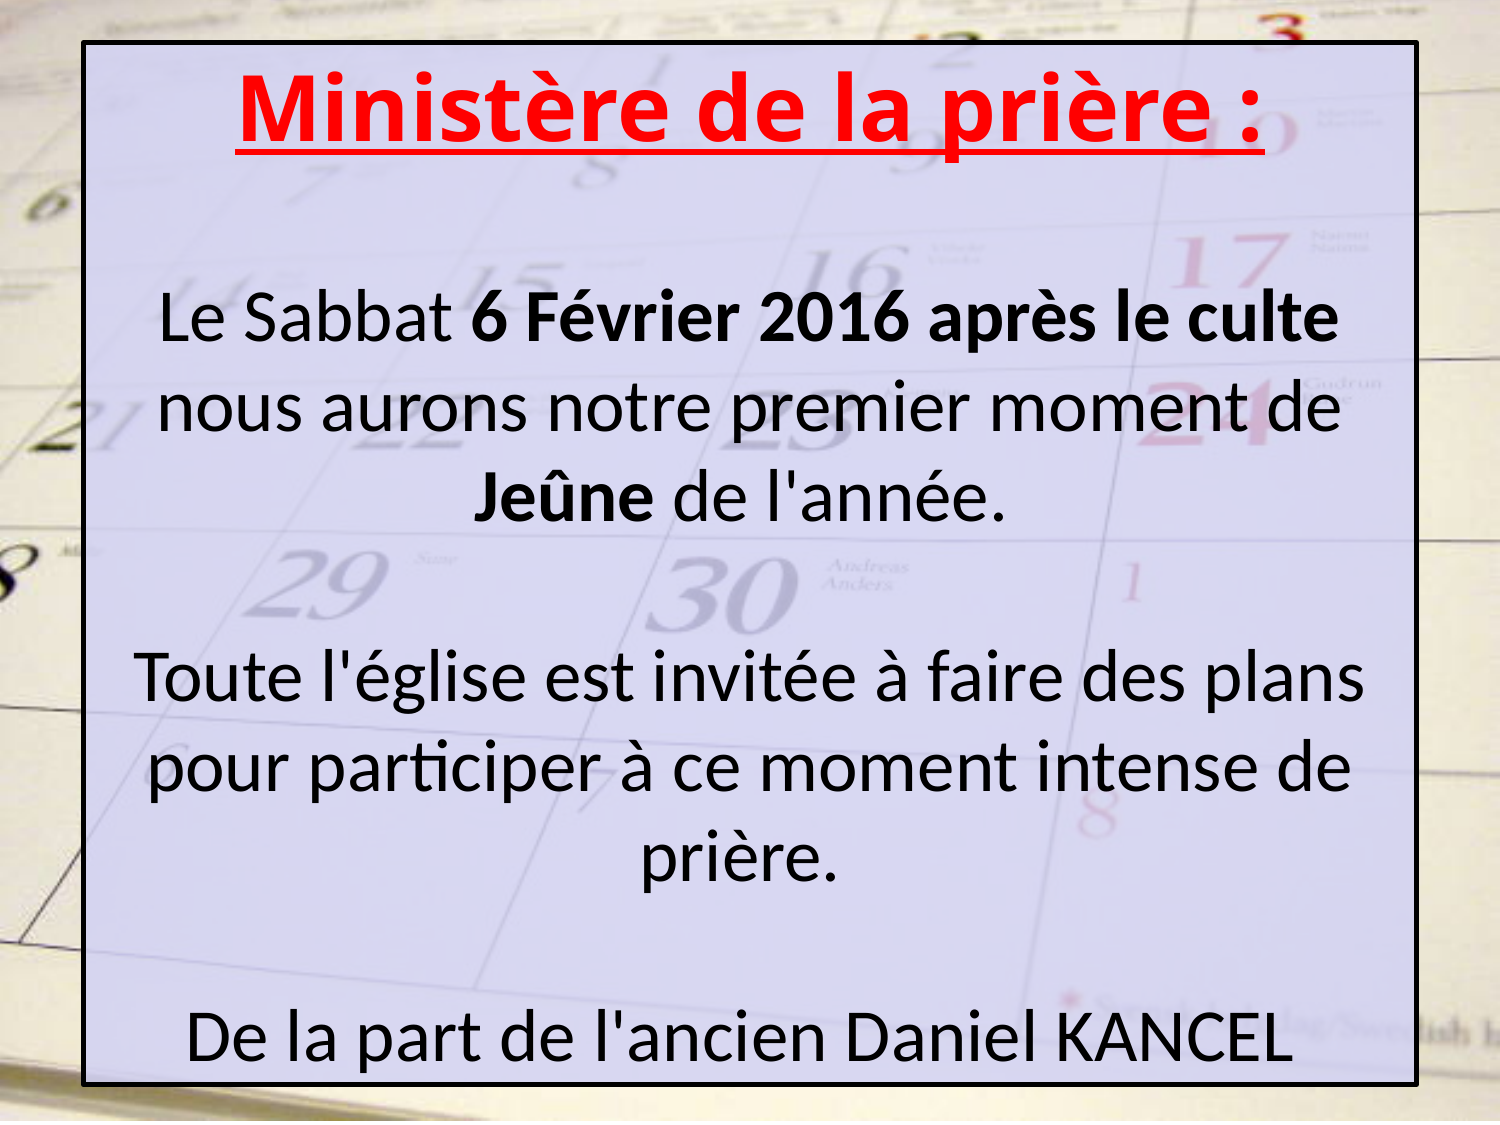

Ministère de la prière :
Le Sabbat 6 Février 2016 après le culte nous aurons notre premier moment de Jeûne de l'année.
Toute l'église est invitée à faire des plans pour participer à ce moment intense de prière.
De la part de l'ancien Daniel KANCEL